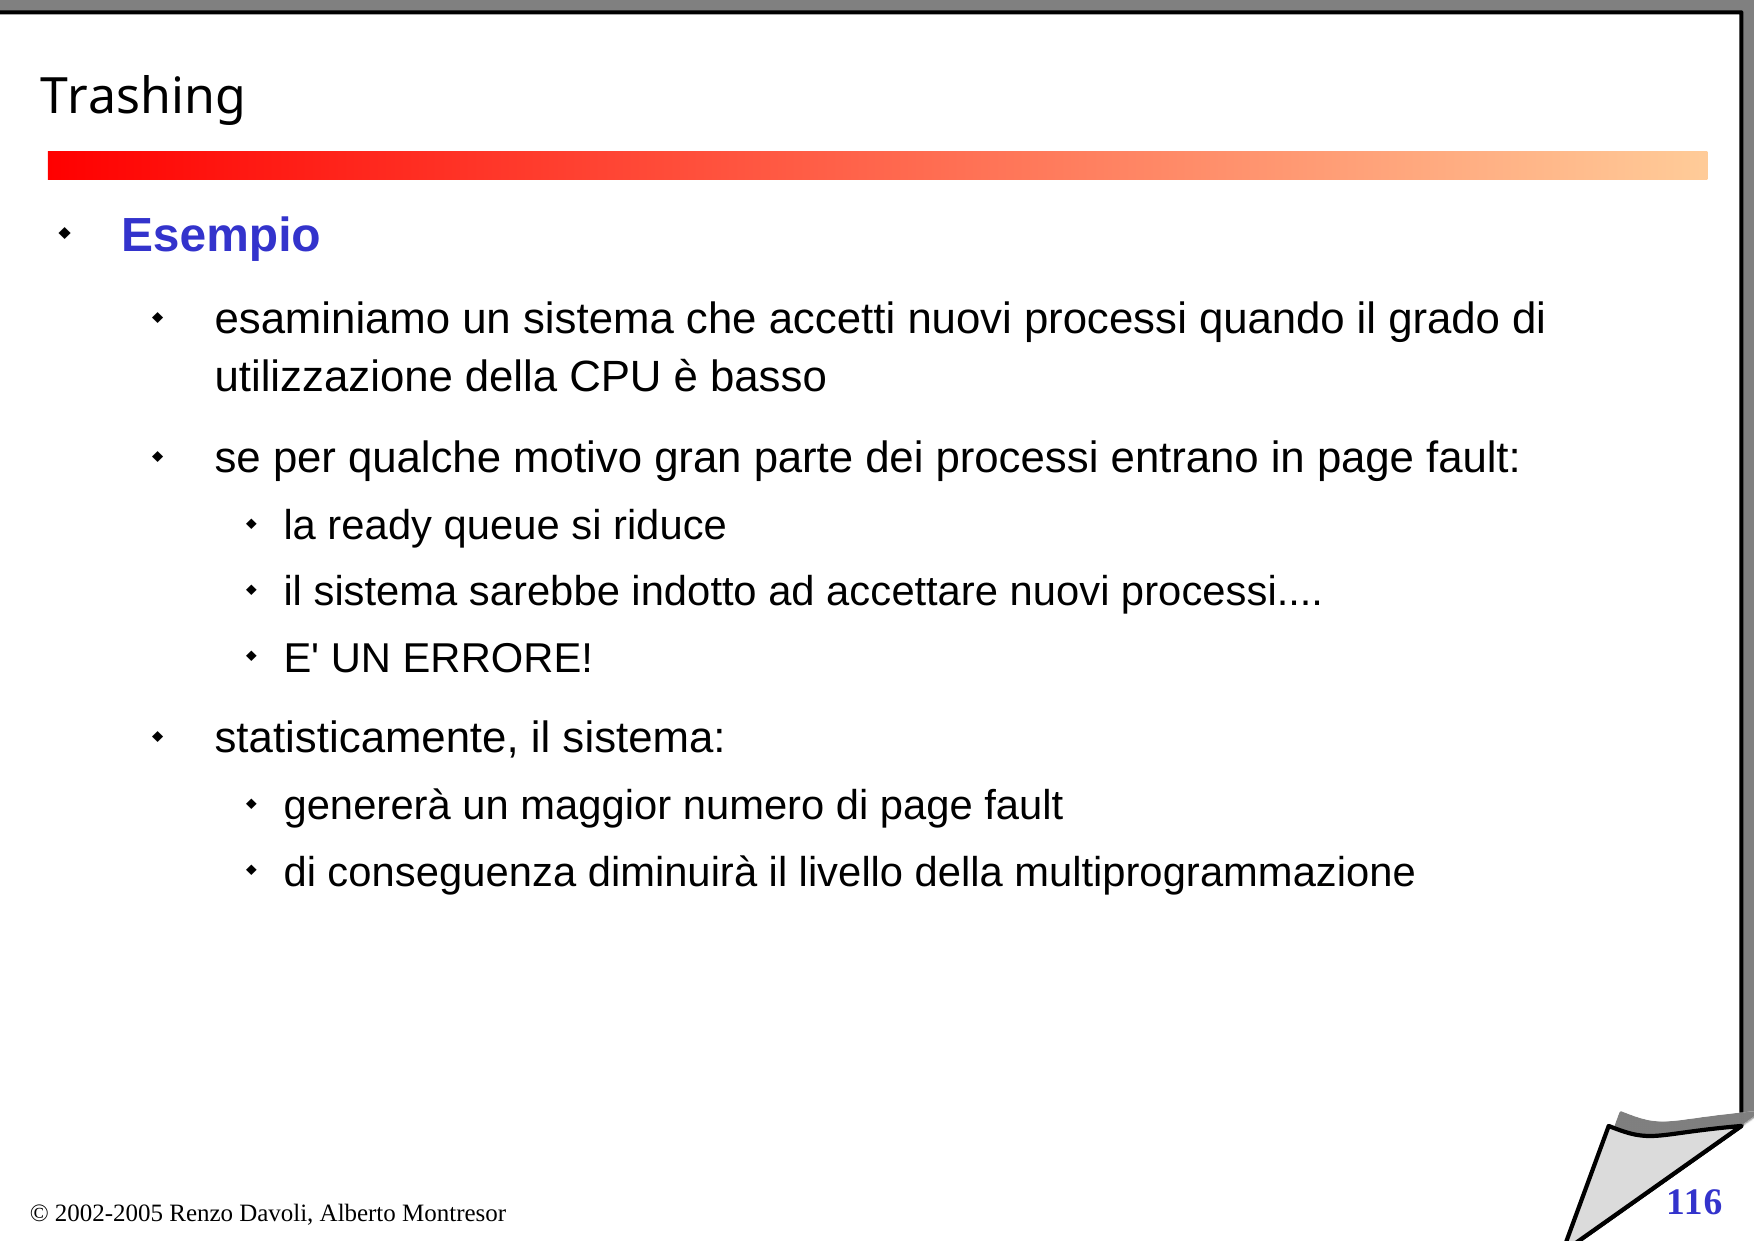

# Trashing
Esempio
esaminiamo un sistema che accetti nuovi processi quando il grado di utilizzazione della CPU è basso
se per qualche motivo gran parte dei processi entrano in page fault:
la ready queue si riduce
il sistema sarebbe indotto ad accettare nuovi processi....
E' UN ERRORE!
statisticamente, il sistema:
genererà un maggior numero di page fault
di conseguenza diminuirà il livello della multiprogrammazione